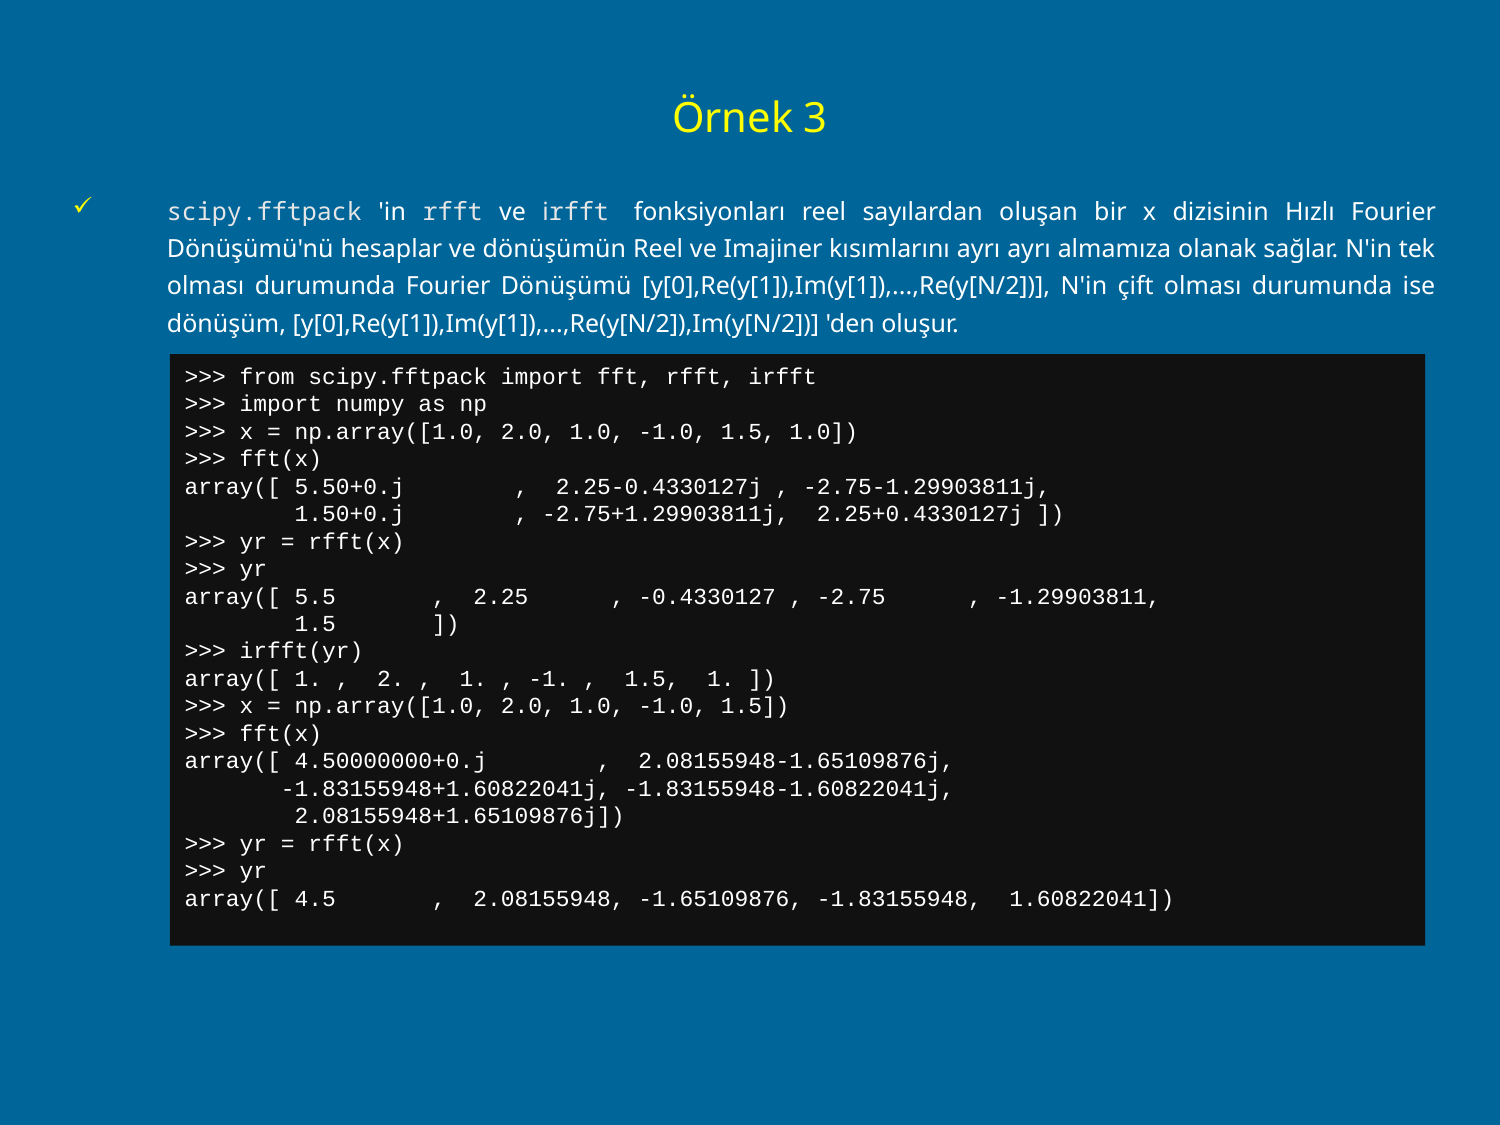

# Örnek 3
scipy.fftpack 'in rfft ve irfft fonksiyonları reel sayılardan oluşan bir x dizisinin Hızlı Fourier Dönüşümü'nü hesaplar ve dönüşümün Reel ve Imajiner kısımlarını ayrı ayrı almamıza olanak sağlar. N'in tek olması durumunda Fourier Dönüşümü [y[0],Re(y[1]),Im(y[1]),...,Re(y[N/2])], N'in çift olması durumunda ise dönüşüm, [y[0],Re(y[1]),Im(y[1]),...,Re(y[N/2]),Im(y[N/2])] 'den oluşur.
>>> from scipy.fftpack import fft, rfft, irfft
>>> import numpy as np
>>> x = np.array([1.0, 2.0, 1.0, -1.0, 1.5, 1.0])
>>> fft(x)
array([ 5.50+0.j , 2.25-0.4330127j , -2.75-1.29903811j,
 1.50+0.j , -2.75+1.29903811j, 2.25+0.4330127j ])
>>> yr = rfft(x)
>>> yr
array([ 5.5 , 2.25 , -0.4330127 , -2.75 , -1.29903811,
 1.5 ])
>>> irfft(yr)
array([ 1. , 2. , 1. , -1. , 1.5, 1. ])
>>> x = np.array([1.0, 2.0, 1.0, -1.0, 1.5])
>>> fft(x)
array([ 4.50000000+0.j , 2.08155948-1.65109876j,
 -1.83155948+1.60822041j, -1.83155948-1.60822041j,
 2.08155948+1.65109876j])
>>> yr = rfft(x)
>>> yr
array([ 4.5 , 2.08155948, -1.65109876, -1.83155948, 1.60822041])